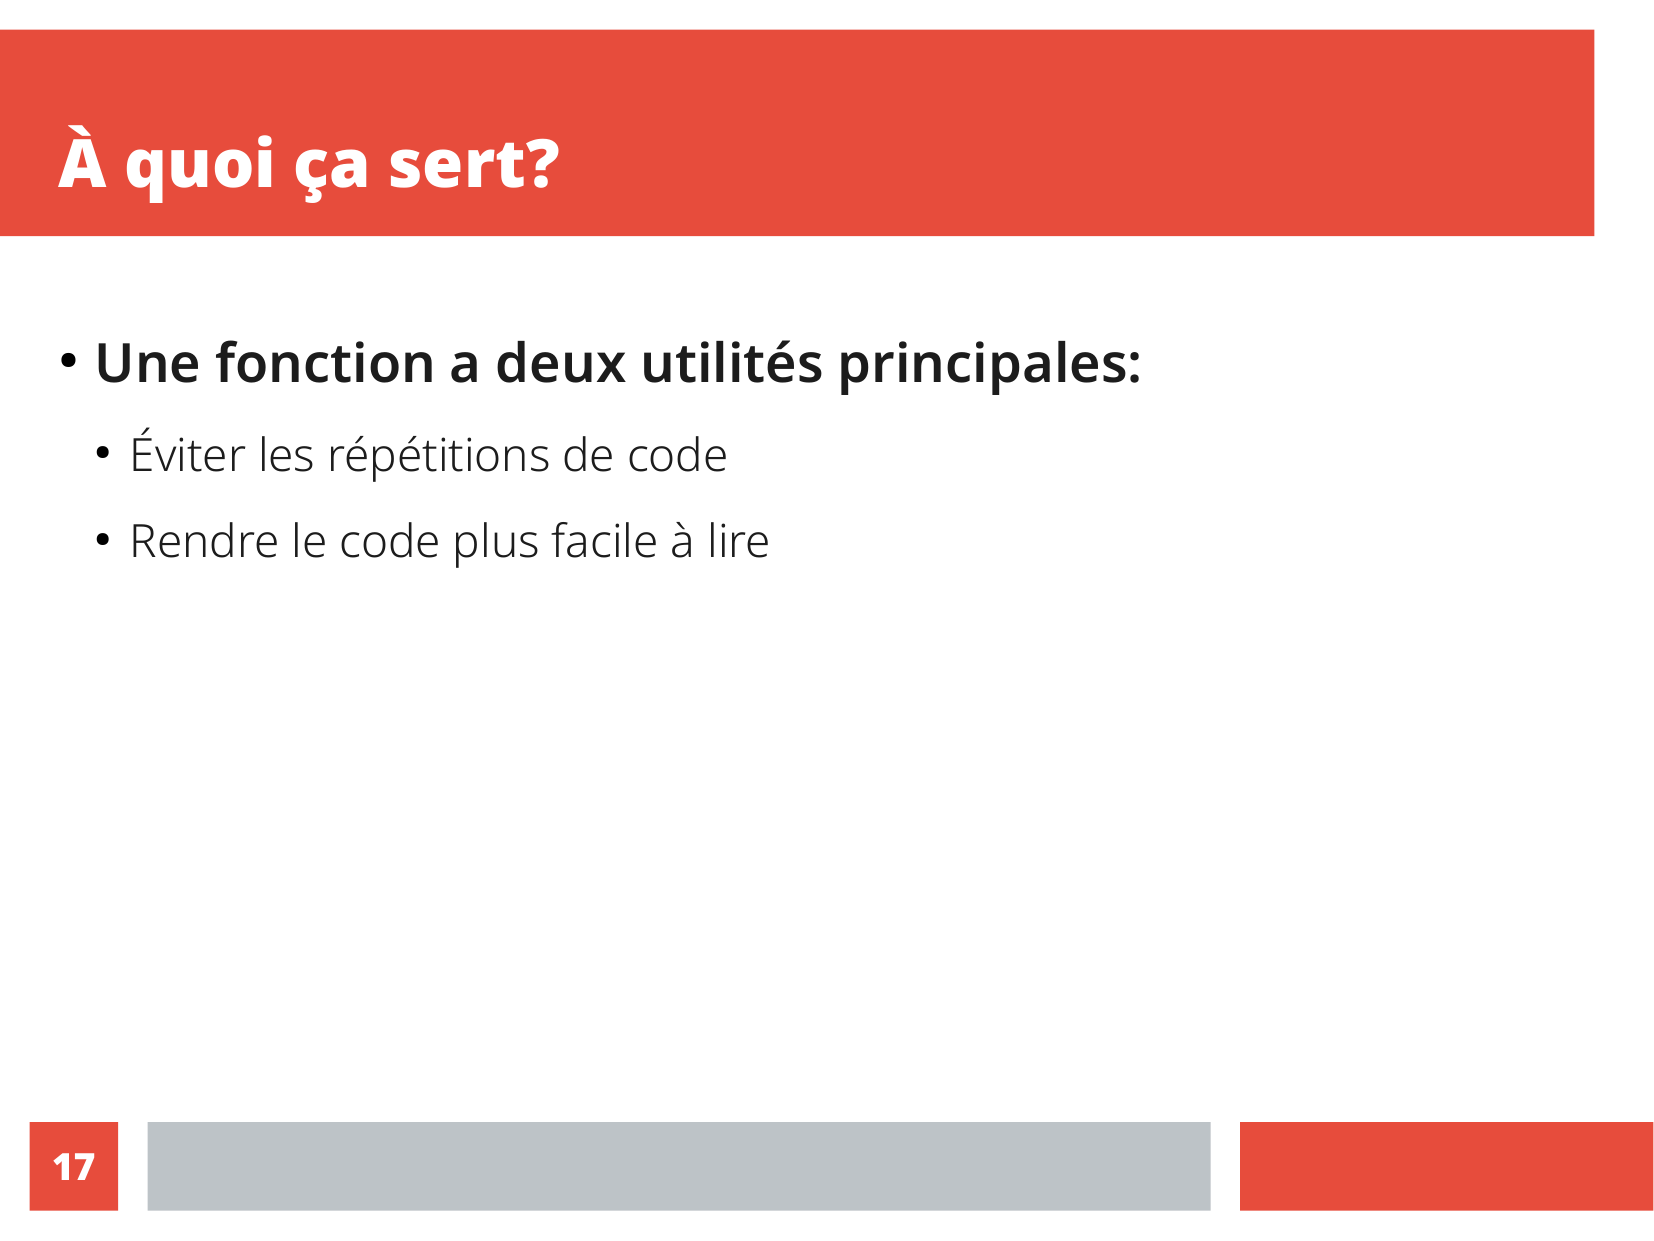

# À quoi ça sert?
Une fonction a deux utilités principales:
Éviter les répétitions de code
Rendre le code plus facile à lire
17